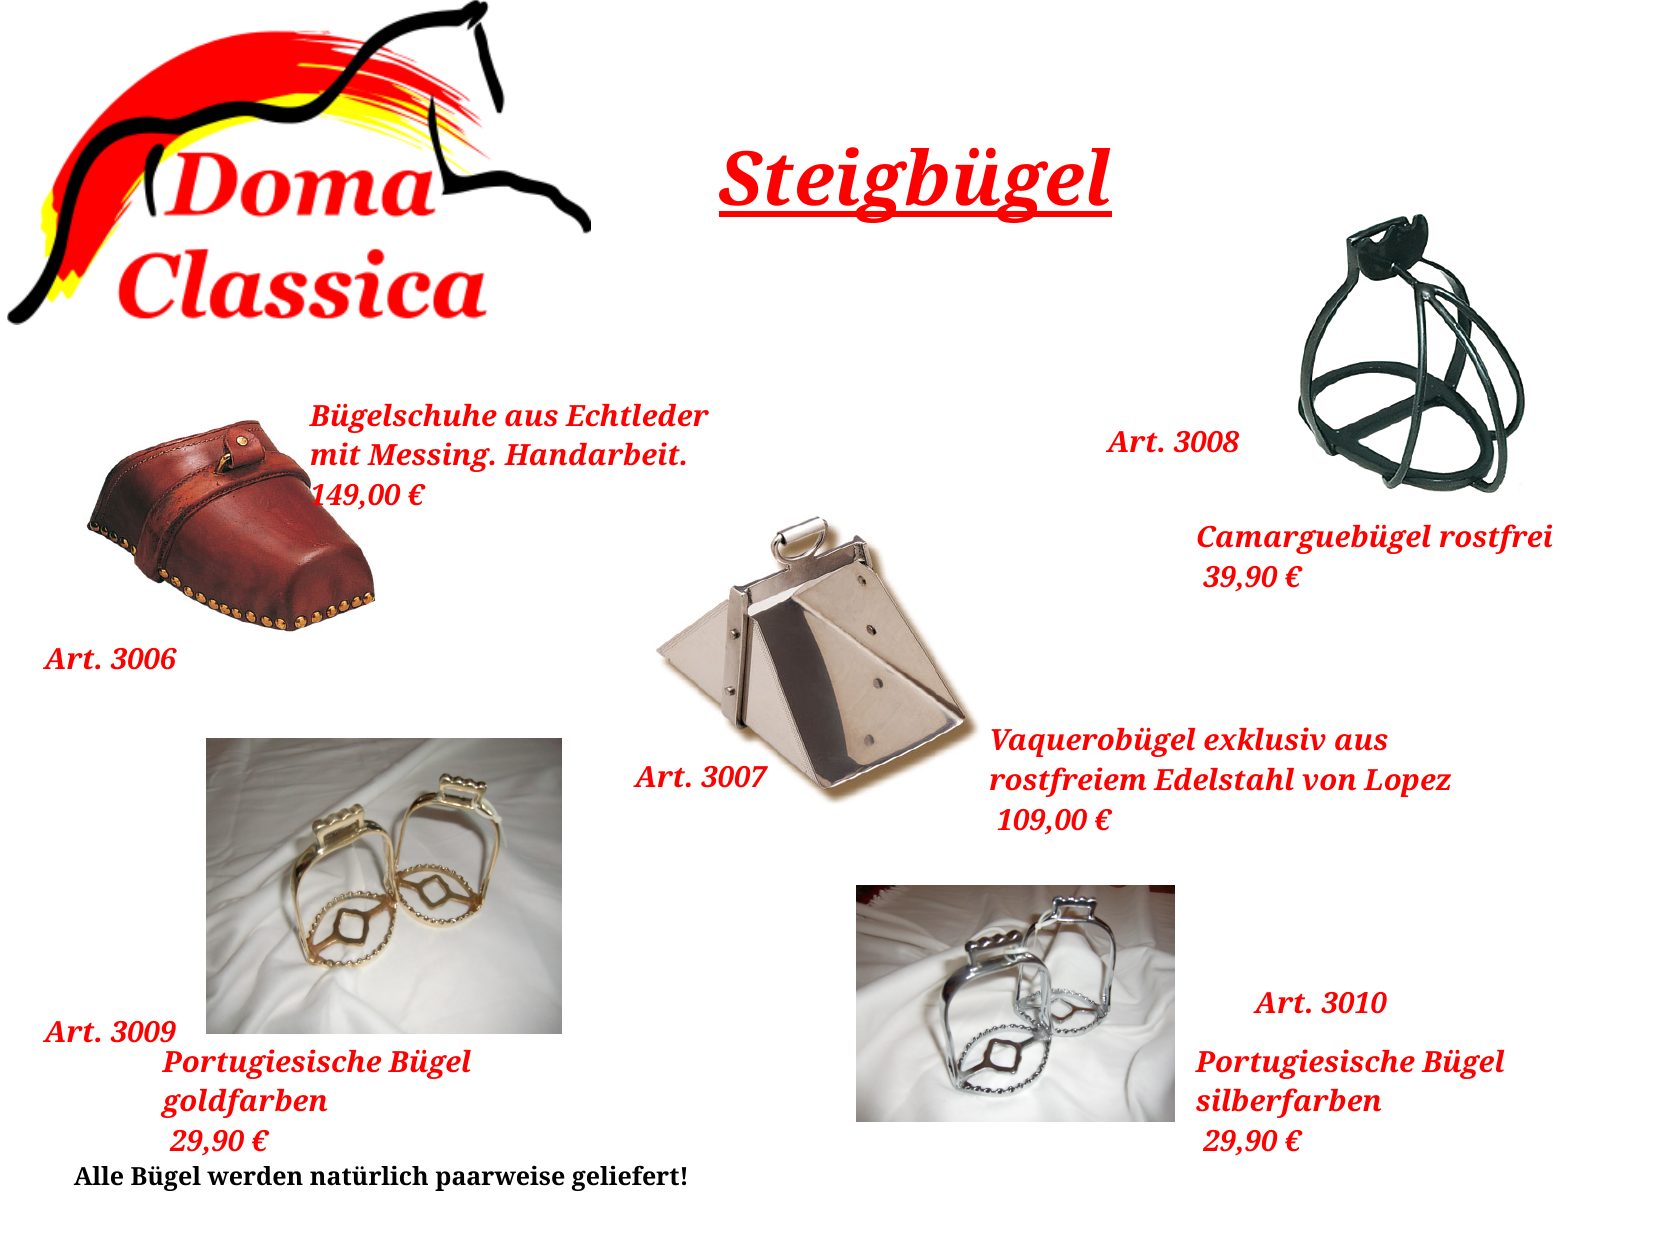

Steigbügel
Bügelschuhe aus Echtleder mit Messing. Handarbeit.
149,00 €
Art. 3008
Camarguebügel rostfrei
 39,90 €
Art. 3006
Vaquerobügel exklusiv aus rostfreiem Edelstahl von Lopez
 109,00 €
Art. 3007
Art. 3010
Art. 3009
Portugiesische Bügel goldfarben
 29,90 €
Portugiesische Bügel silberfarben
 29,90 €
Alle Bügel werden natürlich paarweise geliefert!